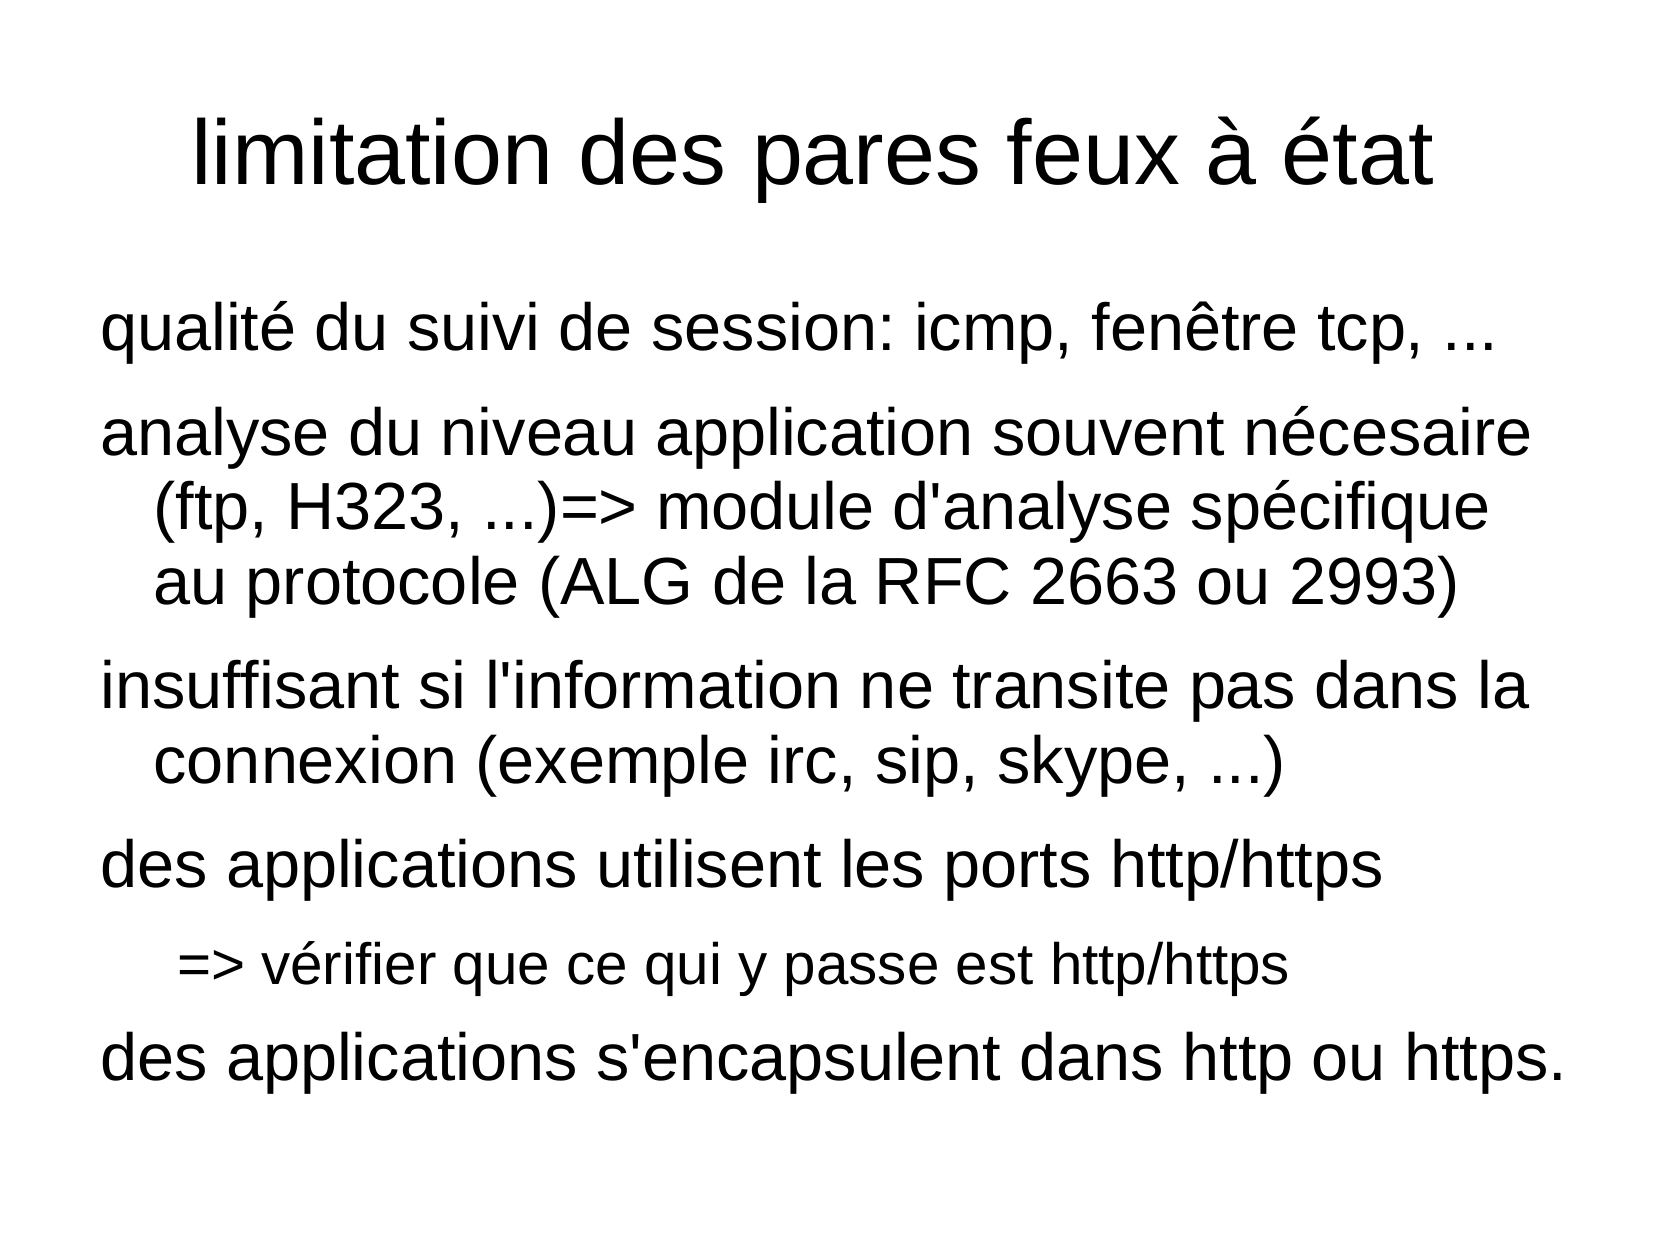

# limitation des pares feux à état
qualité du suivi de session: icmp, fenêtre tcp, ...
analyse du niveau application souvent nécesaire (ftp, H323, ...)=> module d'analyse spécifique au protocole (ALG de la RFC 2663 ou 2993)
insuffisant si l'information ne transite pas dans la connexion (exemple irc, sip, skype, ...)
des applications utilisent les ports http/https
=> vérifier que ce qui y passe est http/https
des applications s'encapsulent dans http ou https.